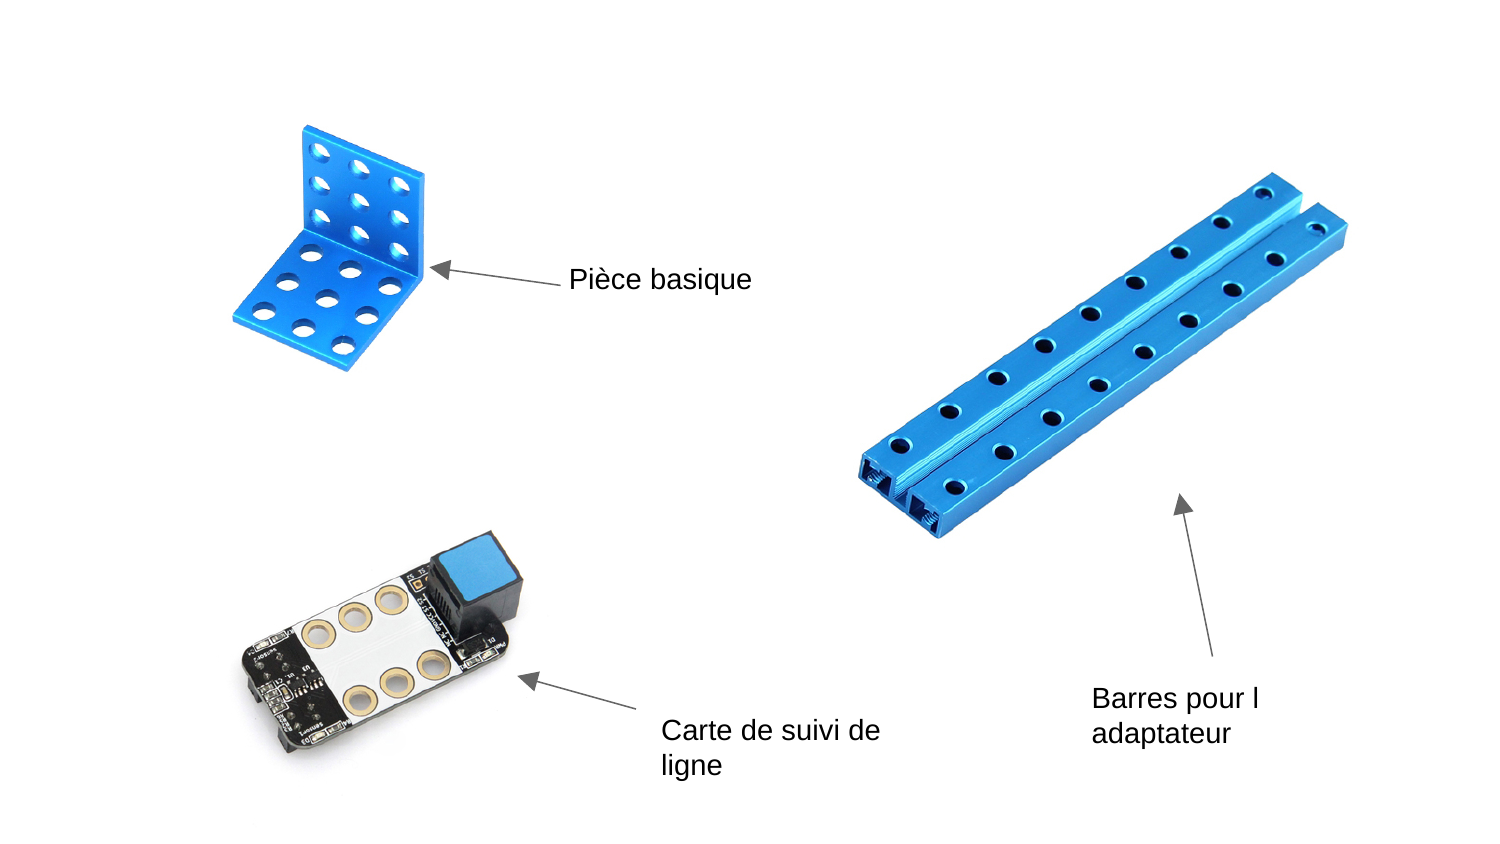

#
Pièce basique
Barres pour l adaptateur
Carte de suivi de ligne